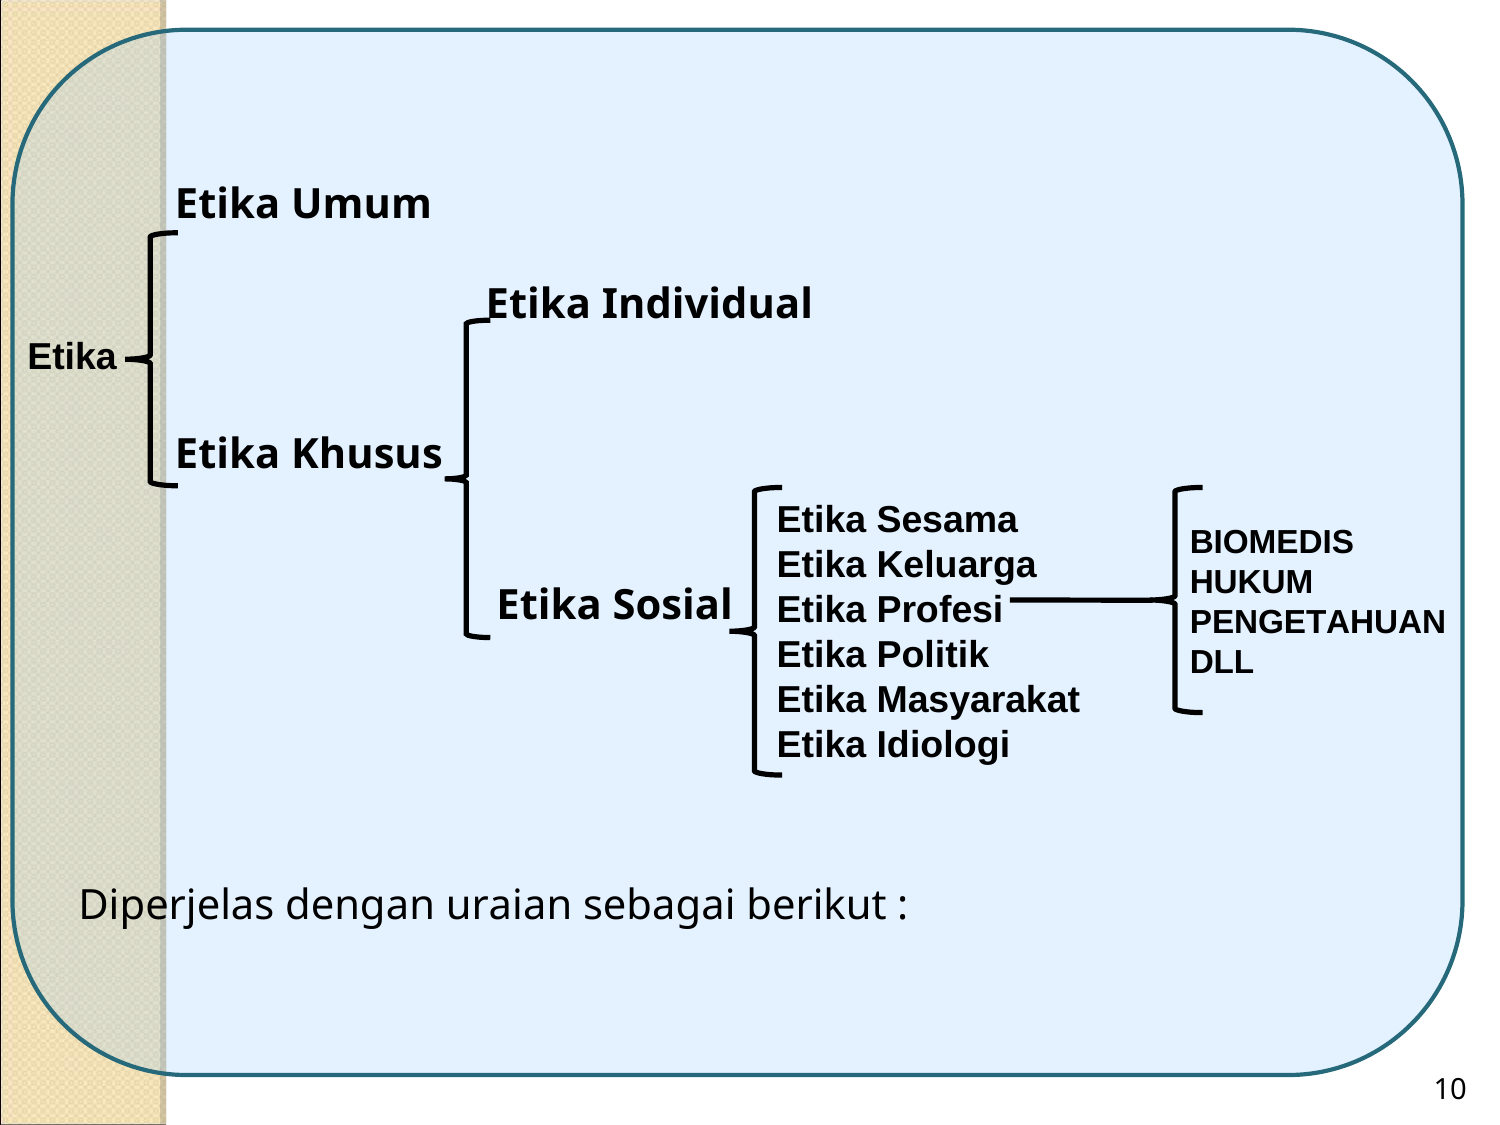

Etika Umum
		 Etika Individual
 Etika Khusus
 		 Etika Sosial
Diperjelas dengan uraian sebagai berikut :
Etika
Etika Sesama
Etika Keluarga
Etika Profesi
Etika Politik
Etika Masyarakat
Etika Idiologi
BIOMEDIS
HUKUM
PENGETAHUAN
DLL
10